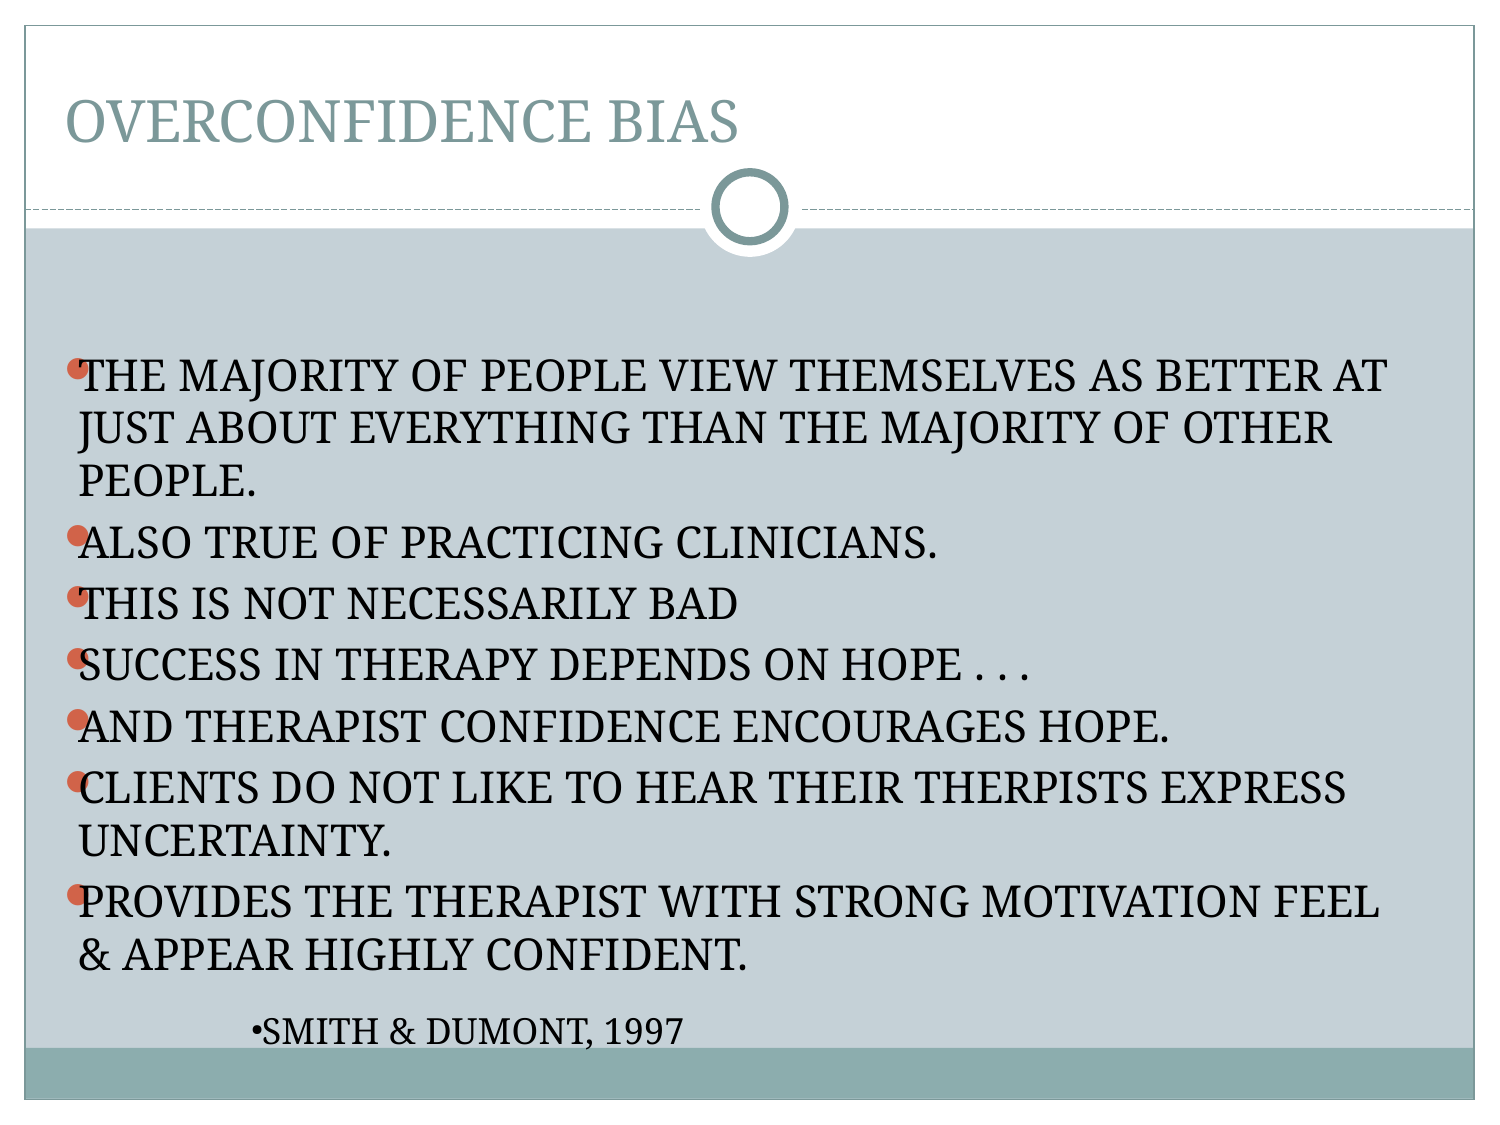

# OVERCONFIDENCE BIAS
THE MAJORITY OF PEOPLE VIEW THEMSELVES AS BETTER AT JUST ABOUT EVERYTHING THAN THE MAJORITY OF OTHER PEOPLE.
ALSO TRUE OF PRACTICING CLINICIANS.
THIS IS NOT NECESSARILY BAD
SUCCESS IN THERAPY DEPENDS ON HOPE . . .
AND THERAPIST CONFIDENCE ENCOURAGES HOPE.
CLIENTS DO NOT LIKE TO HEAR THEIR THERPISTS EXPRESS UNCERTAINTY.
PROVIDES THE THERAPIST WITH STRONG MOTIVATION FEEL & APPEAR HIGHLY CONFIDENT.
SMITH & DUMONT, 1997